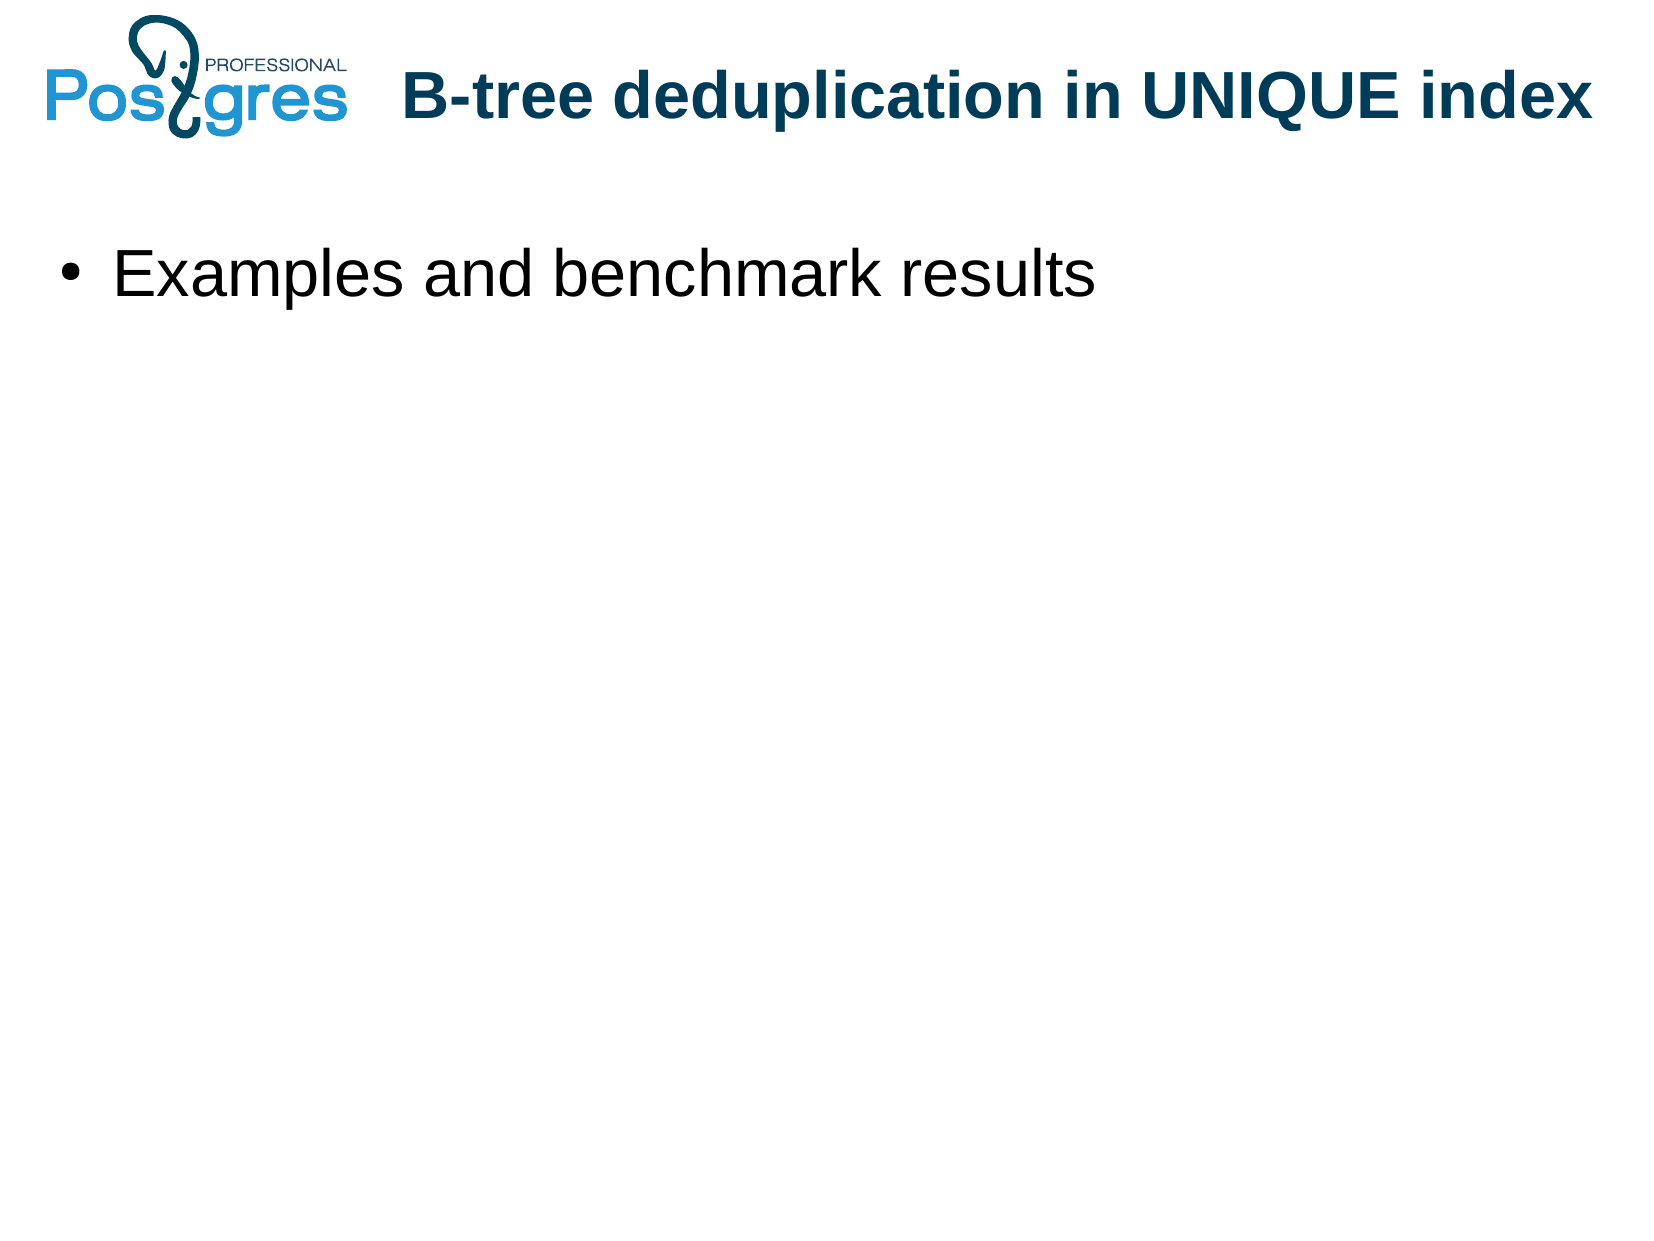

# B-tree deduplication in UNIQUE index
Examples and benchmark results